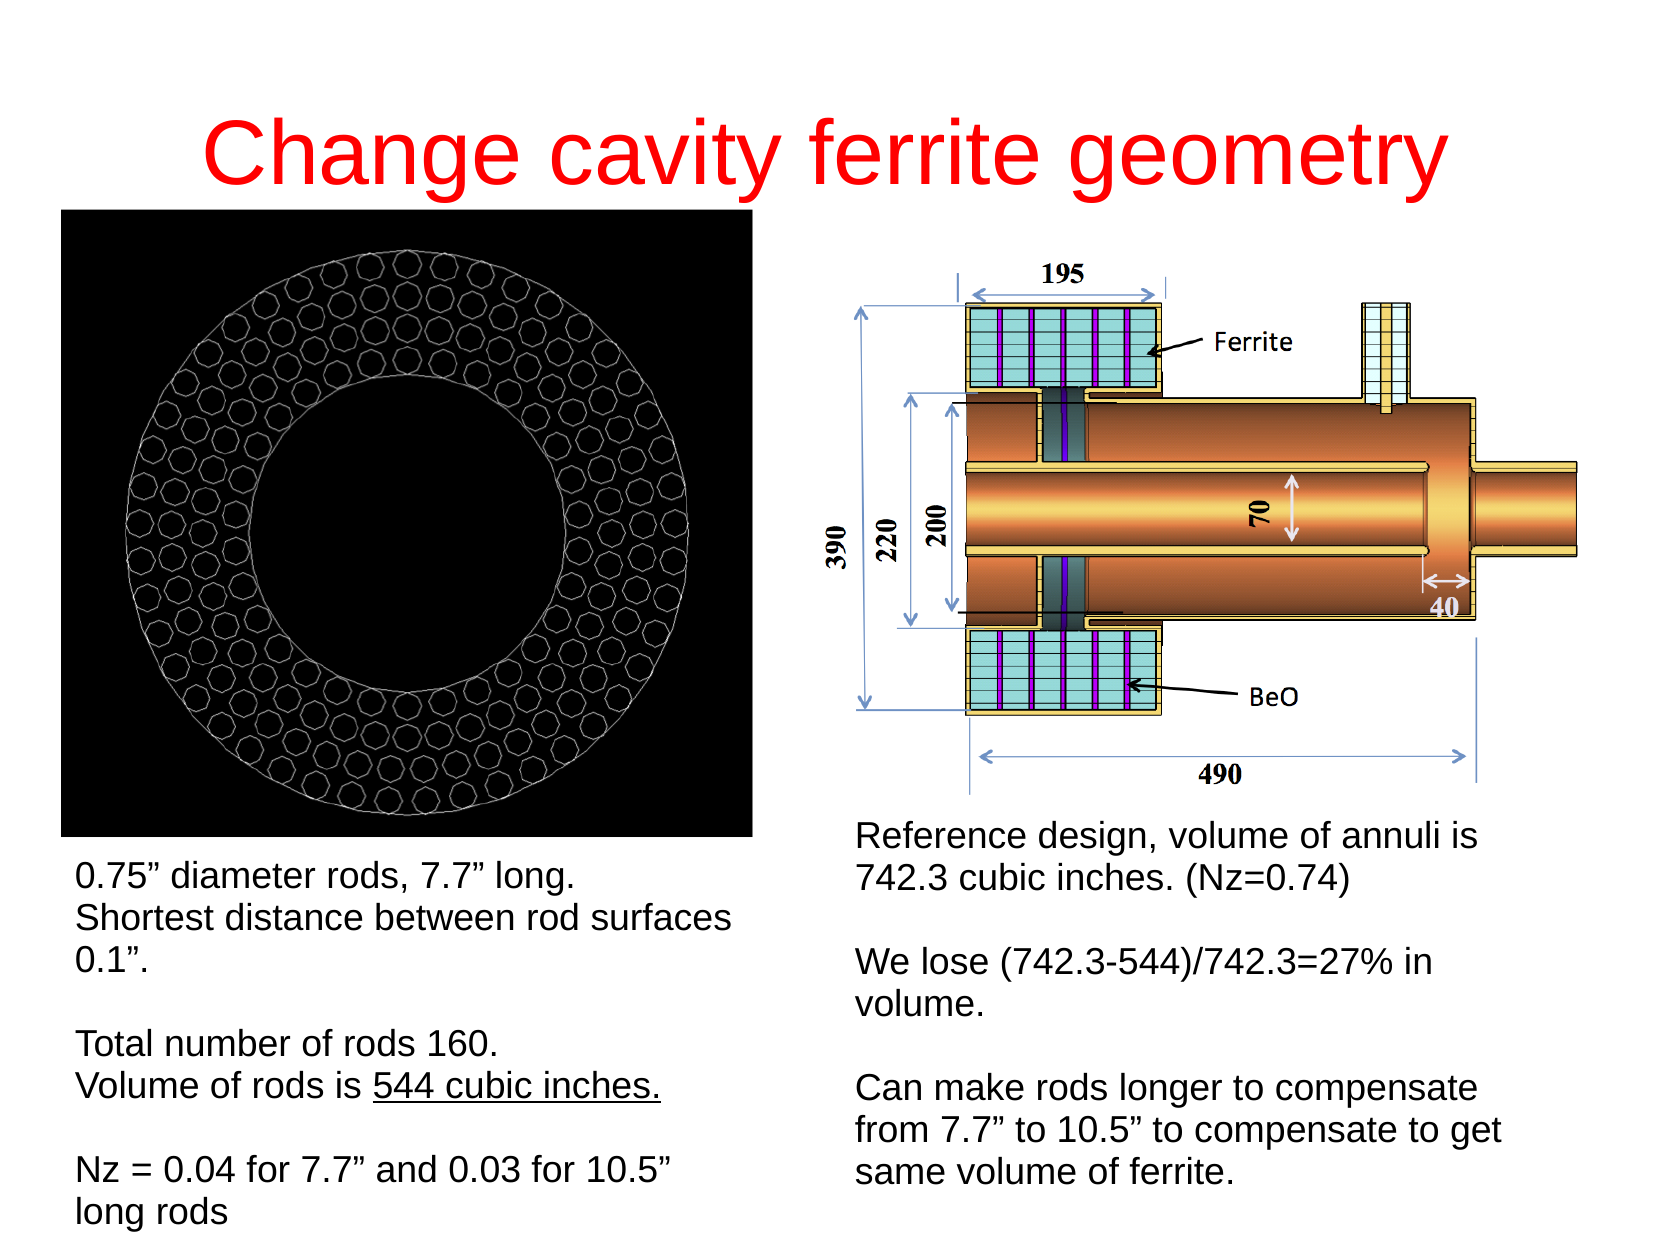

# Change cavity ferrite geometry
Reference design, volume of annuli is 742.3 cubic inches. (Nz=0.74)
We lose (742.3-544)/742.3=27% in volume.
Can make rods longer to compensate from 7.7” to 10.5” to compensate to get same volume of ferrite.
0.75” diameter rods, 7.7” long.
Shortest distance between rod surfaces 0.1”.
Total number of rods 160.
Volume of rods is 544 cubic inches.
Nz = 0.04 for 7.7” and 0.03 for 10.5” long rods